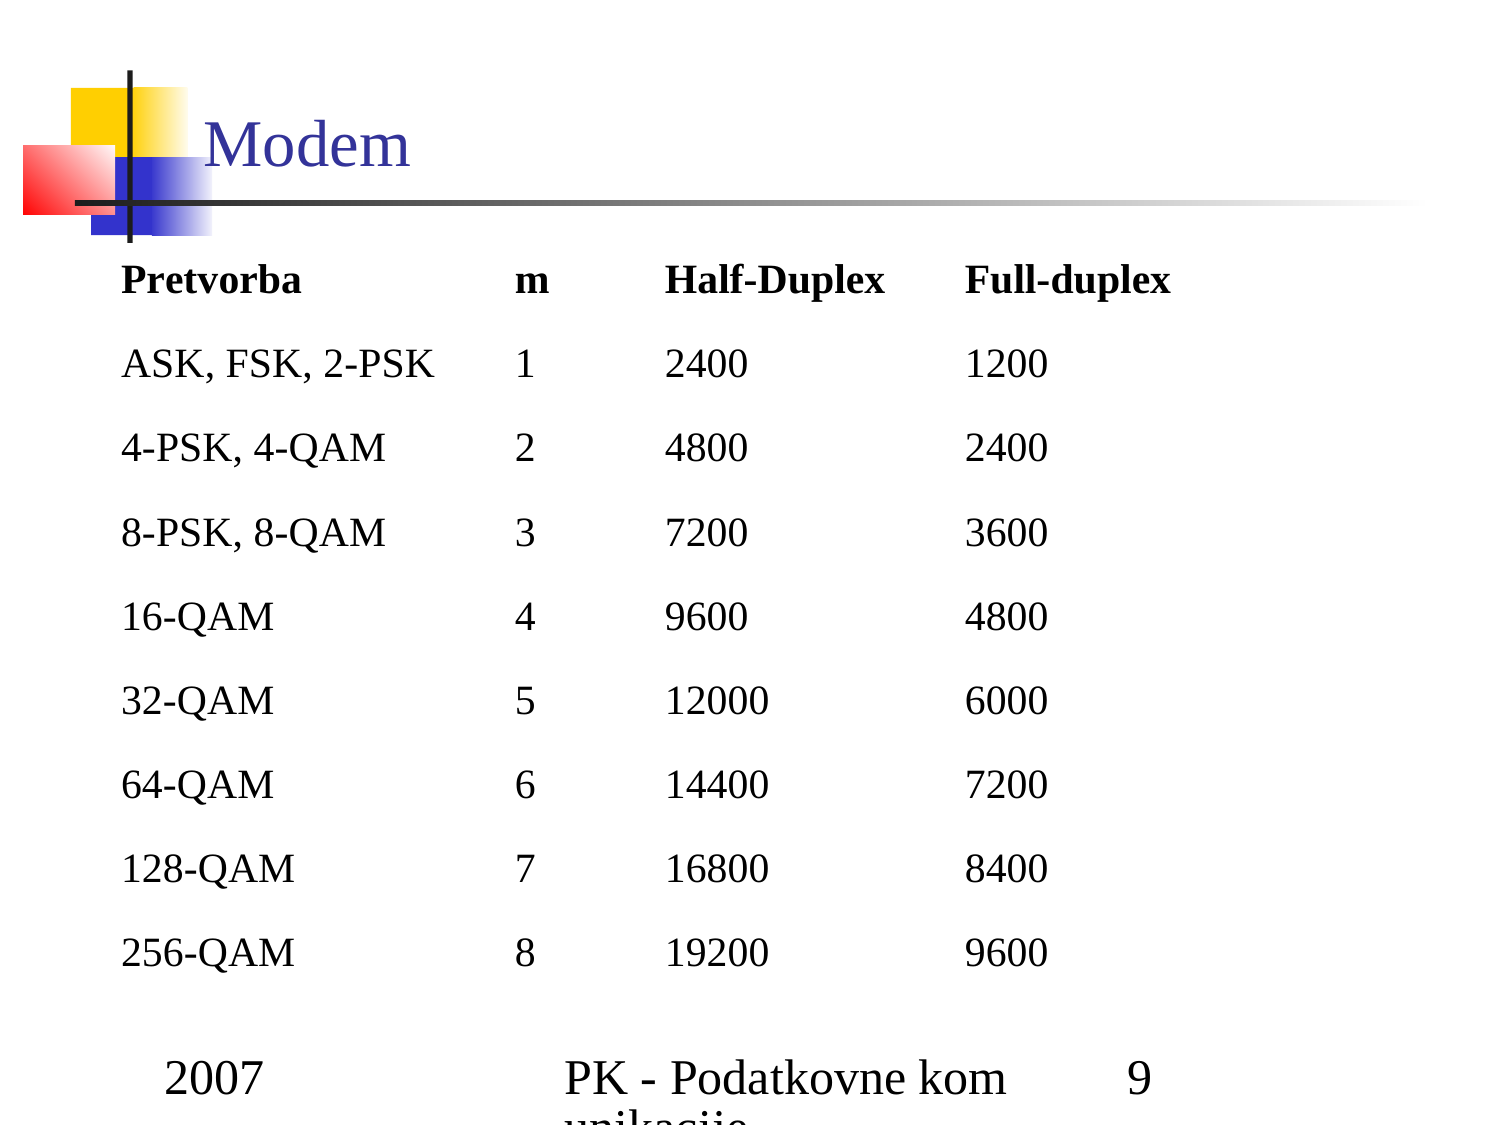

# Modem
	Pretvorba		m	Half-Duplex	Full-duplex
	ASK, FSK, 2-PSK	1	2400		1200
	4-PSK, 4-QAM	2	4800		2400
	8-PSK, 8-QAM	3	7200		3600
	16-QAM		4	9600		4800
	32-QAM		5	12000		6000
	64-QAM		6	14400		7200
	128-QAM		7	16800		8400
	256-QAM		8	19200		9600
2007
PK - Podatkovne komunikacije
9